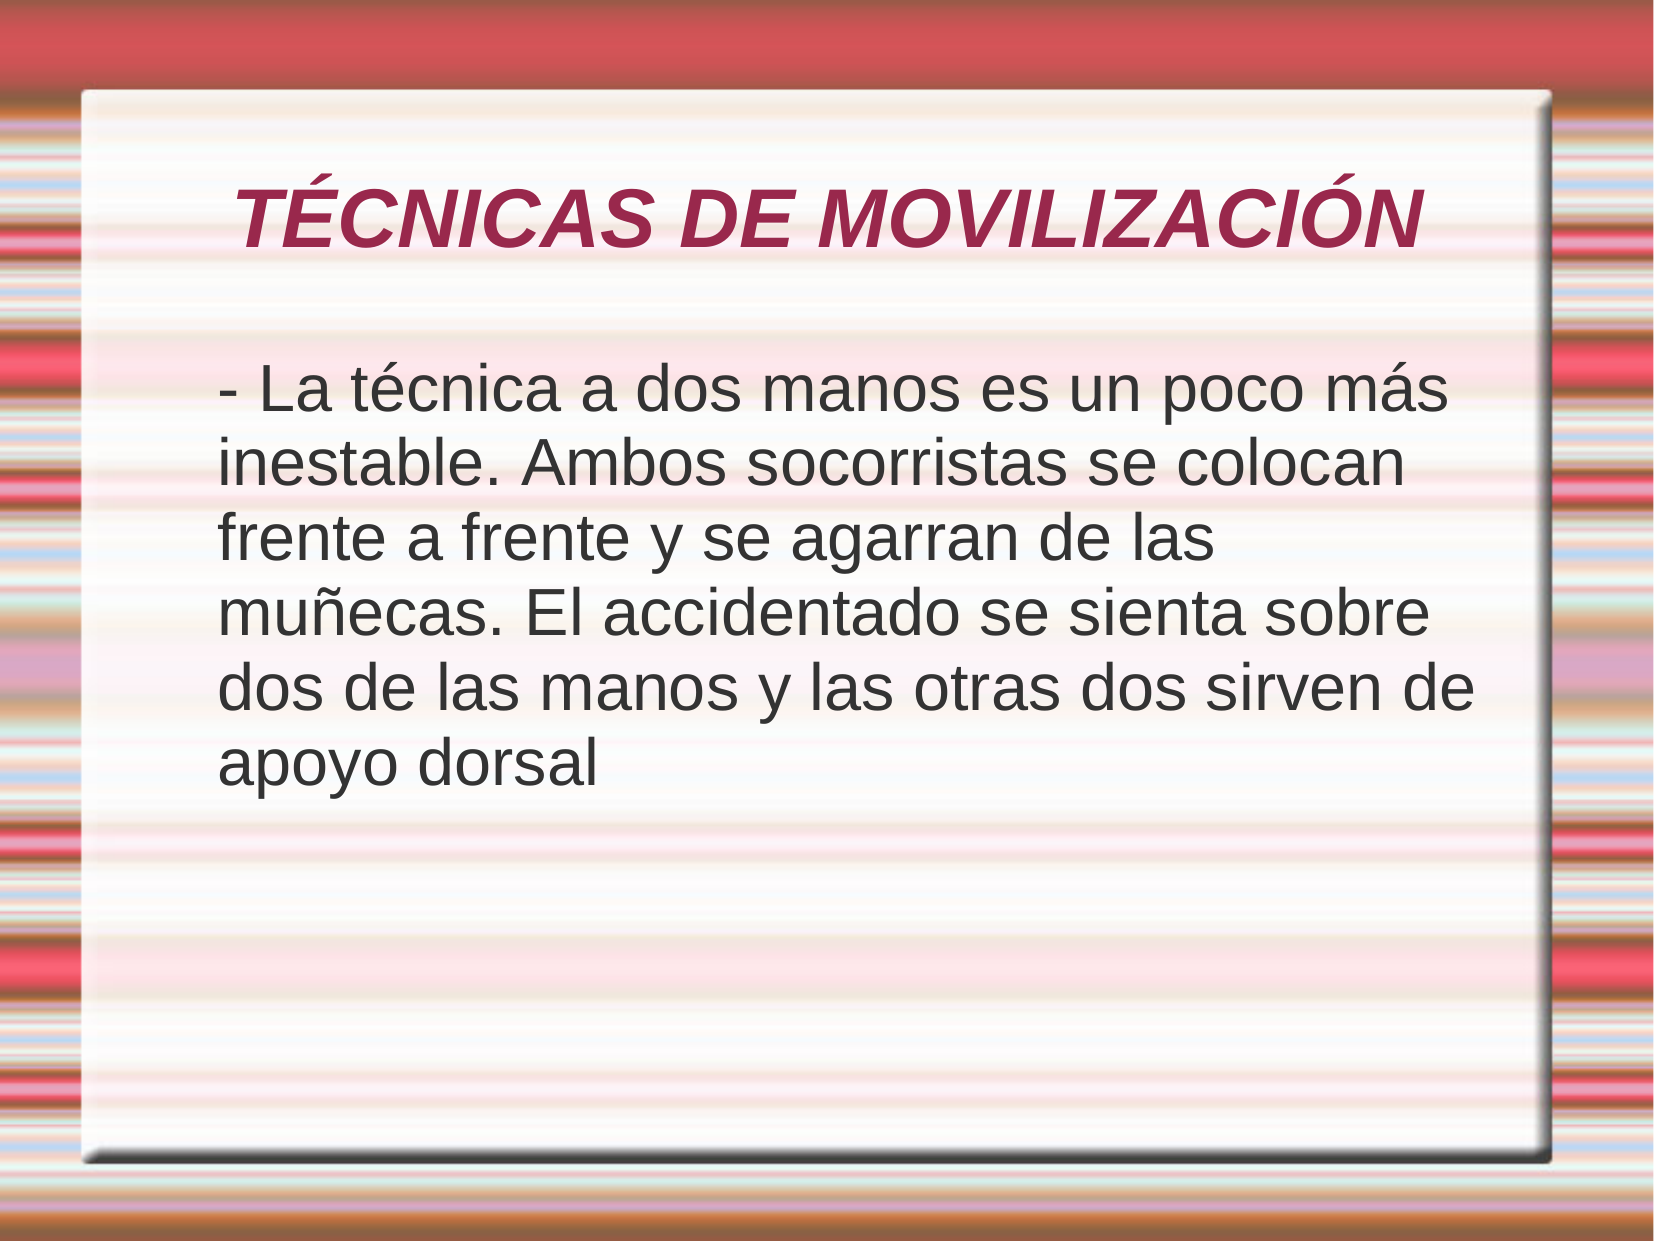

# TÉCNICAS DE MOVILIZACIÓN
- La técnica a dos manos es un poco más inestable. Ambos socorristas se colocan frente a frente y se agarran de las muñecas. El accidentado se sienta sobre dos de las manos y las otras dos sirven de apoyo dorsal